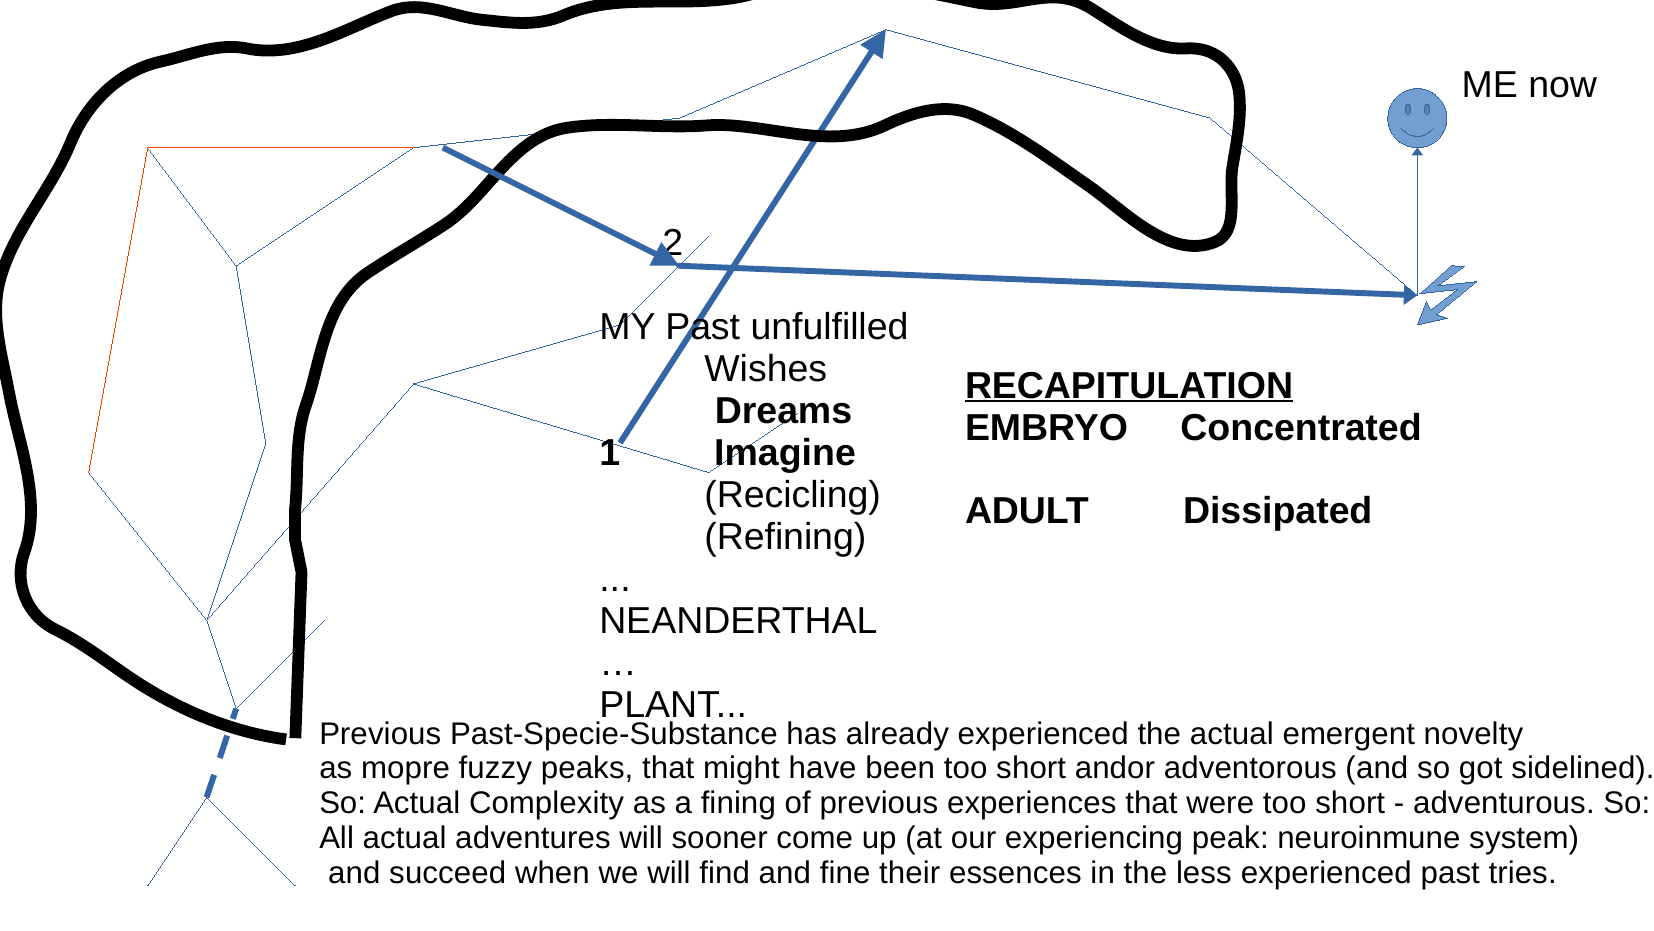

ME now
 2
MY Past unfulfilled
 Wishes
 Dreams
1 Imagine
 (Recicling)
 (Refining)
...
NEANDERTHAL
…
PLANT...
RECAPITULATION
EMBRYO Concentrated
ADULT Dissipated
Previous Past-Specie-Substance has already experienced the actual emergent novelty
as mopre fuzzy peaks, that might have been too short andor adventorous (and so got sidelined).
So: Actual Complexity as a fining of previous experiences that were too short - adventurous. So:
All actual adventures will sooner come up (at our experiencing peak: neuroinmune system)
 and succeed when we will find and fine their essences in the less experienced past tries.